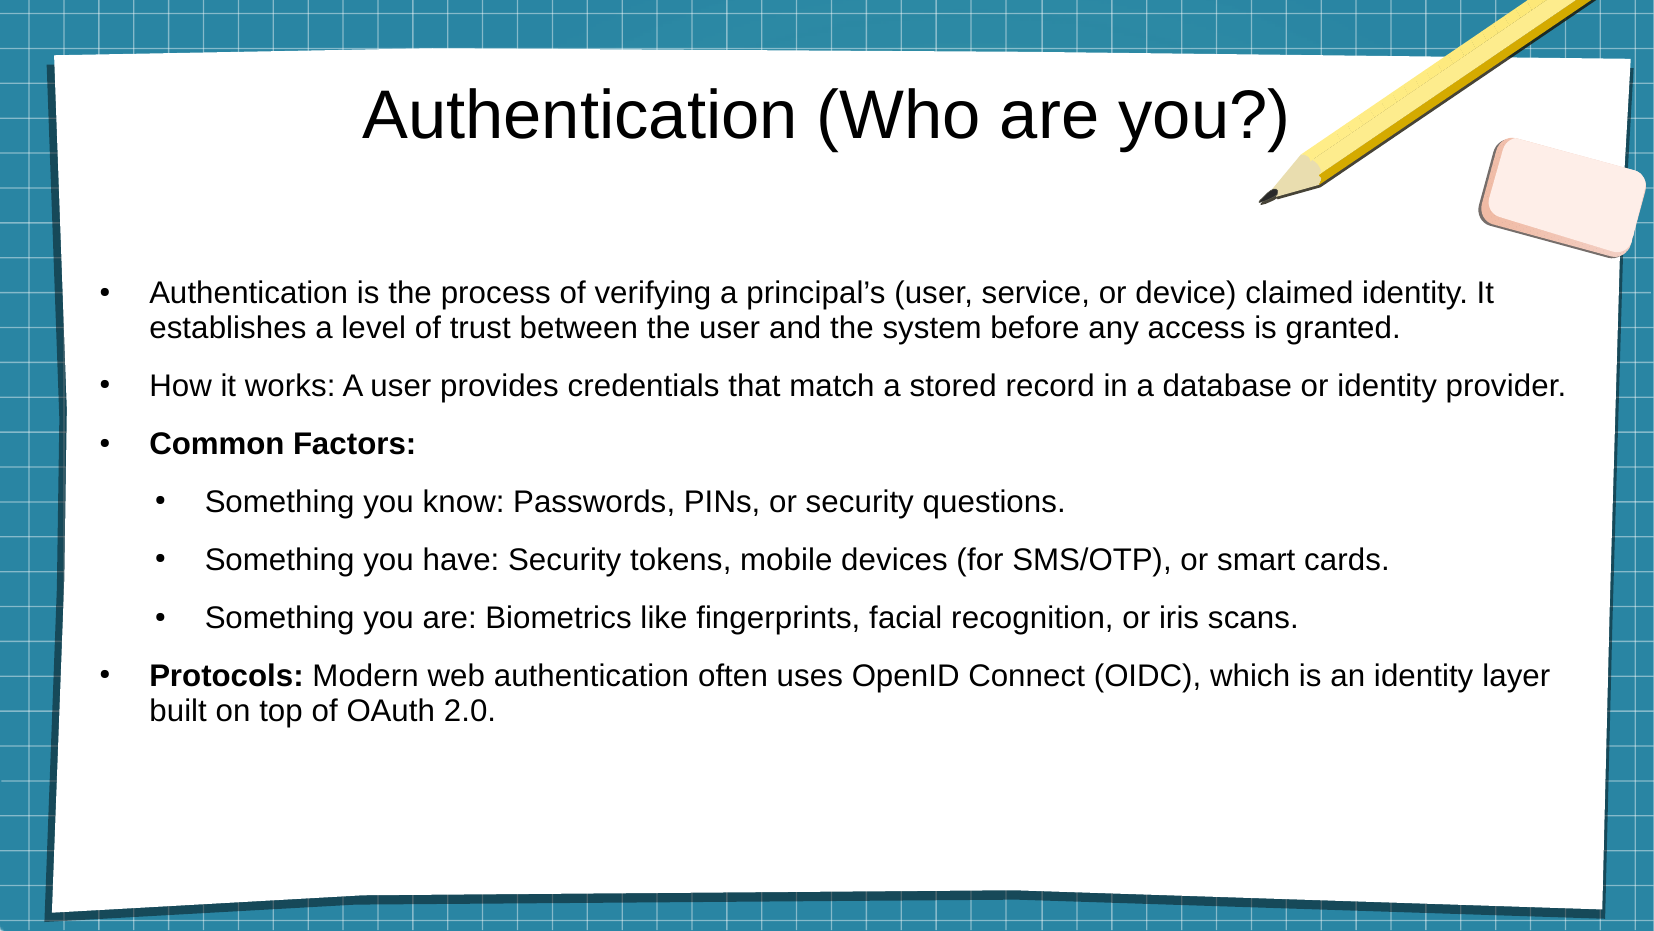

# Authentication (Who are you?)
Authentication is the process of verifying a principal’s (user, service, or device) claimed identity. It establishes a level of trust between the user and the system before any access is granted.
How it works: A user provides credentials that match a stored record in a database or identity provider.
Common Factors:
Something you know: Passwords, PINs, or security questions.
Something you have: Security tokens, mobile devices (for SMS/OTP), or smart cards.
Something you are: Biometrics like fingerprints, facial recognition, or iris scans.
Protocols: Modern web authentication often uses OpenID Connect (OIDC), which is an identity layer built on top of OAuth 2.0.